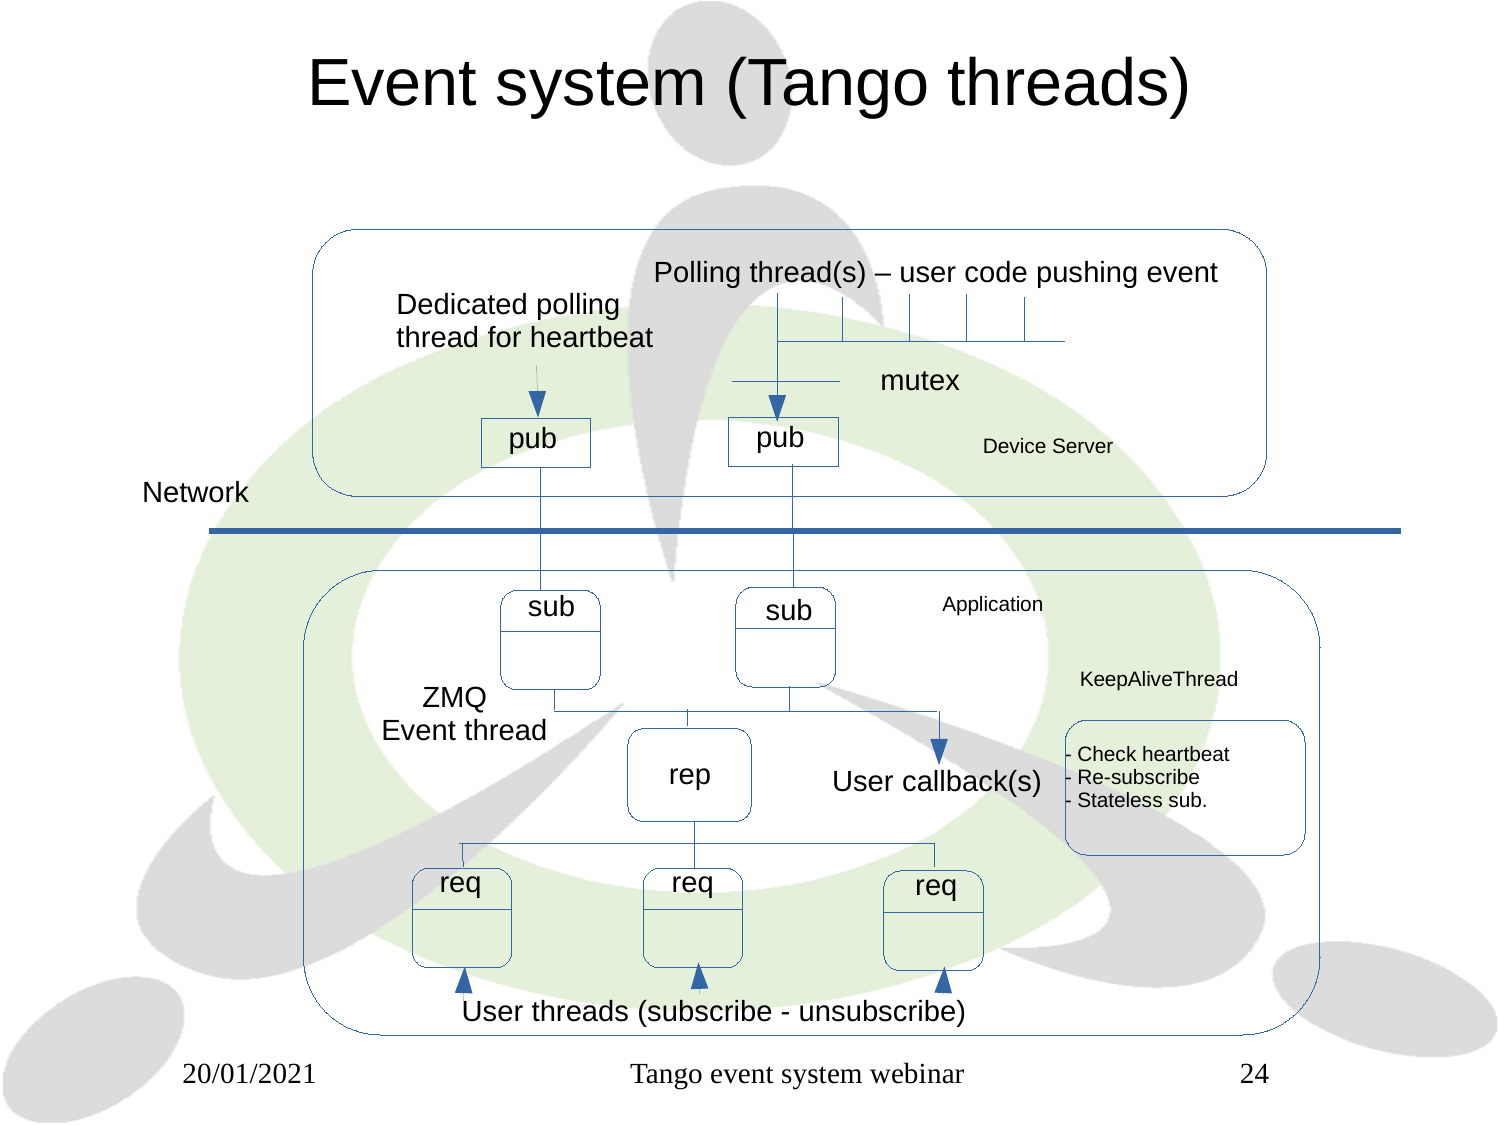

# Event system (Tango threads)
Polling thread(s) – user code pushing event
Dedicated polling
thread for heartbeat
mutex
pub
pub
Device Server
Network
sub
Application
sub
KeepAliveThread
 ZMQ
Event thread
- Check heartbeat
- Re-subscribe
- Stateless sub.
rep
User callback(s)
req
req
req
User threads (subscribe - unsubscribe)
20/01/2021
Tango event system webinar
24